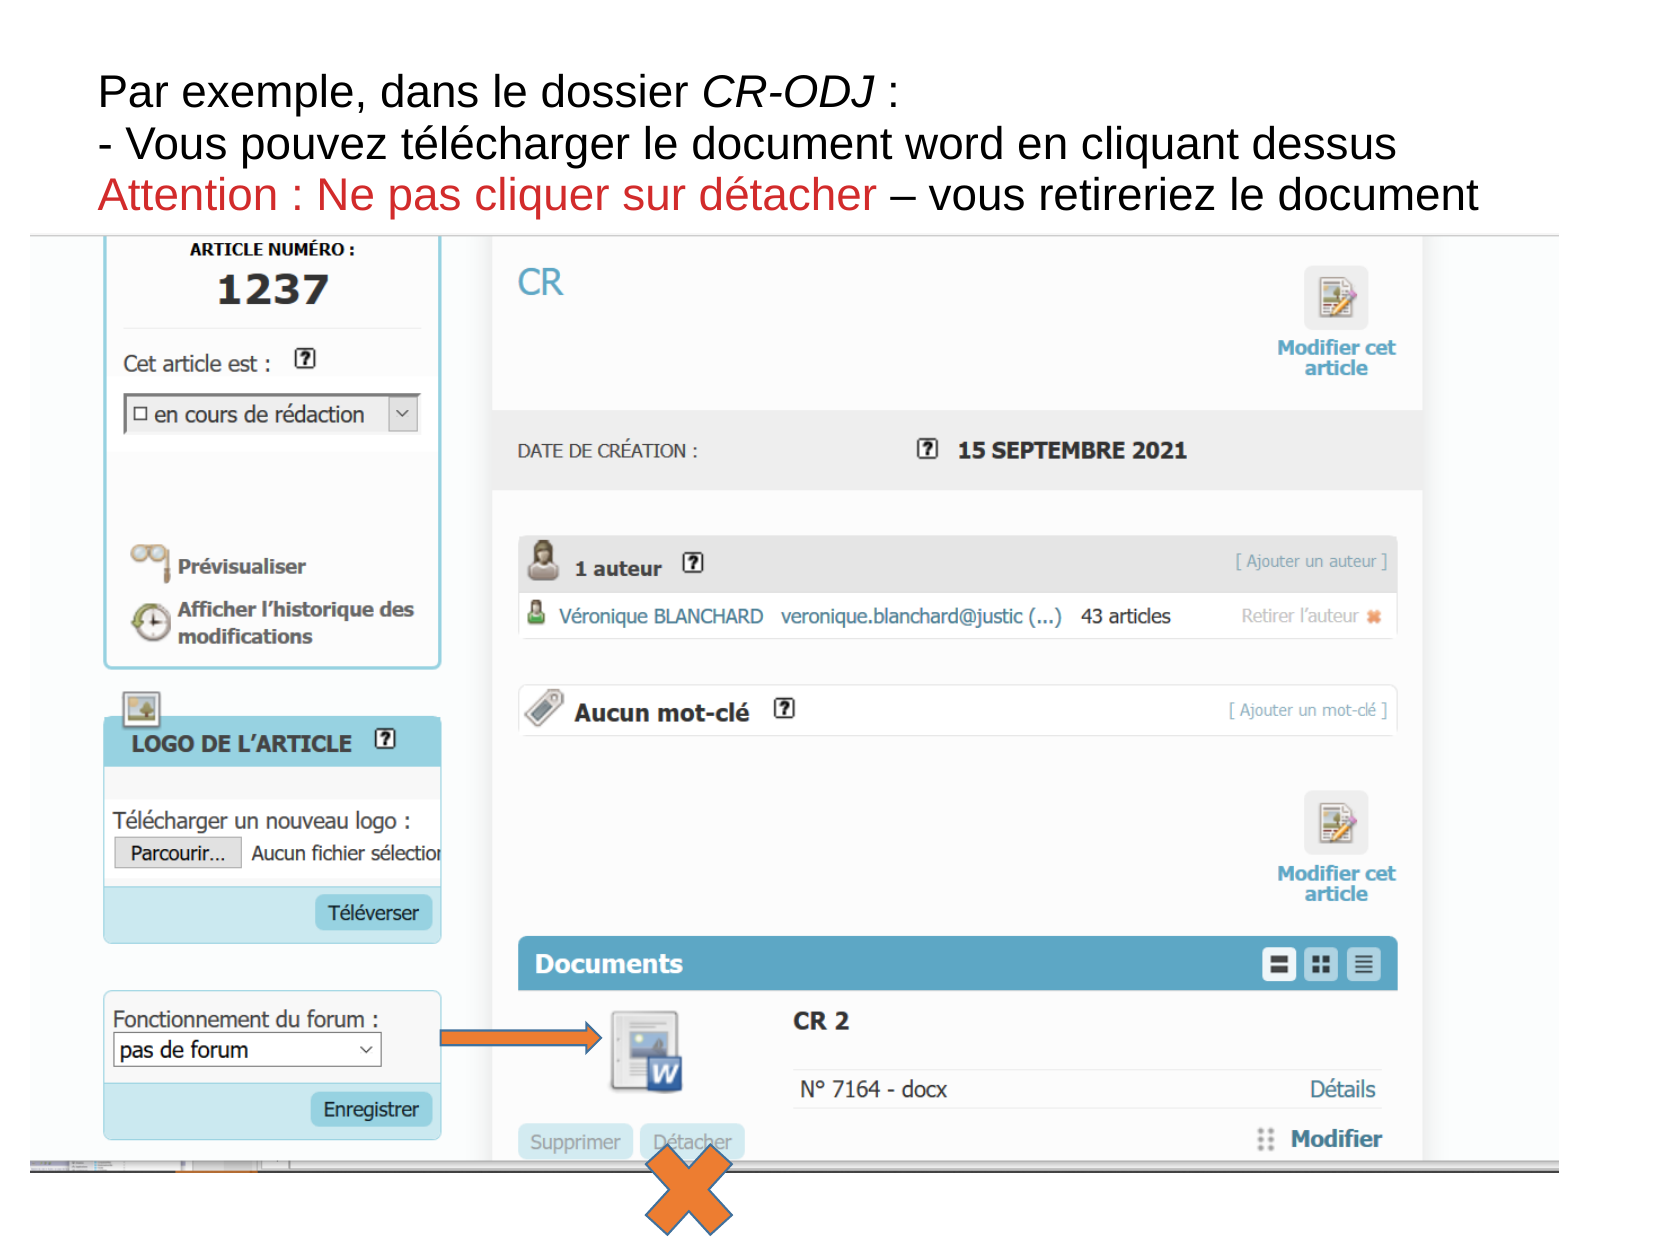

Par exemple, dans le dossier CR-ODJ :
- Vous pouvez télécharger le document word en cliquant dessus
Attention : Ne pas cliquer sur détacher – vous retireriez le document